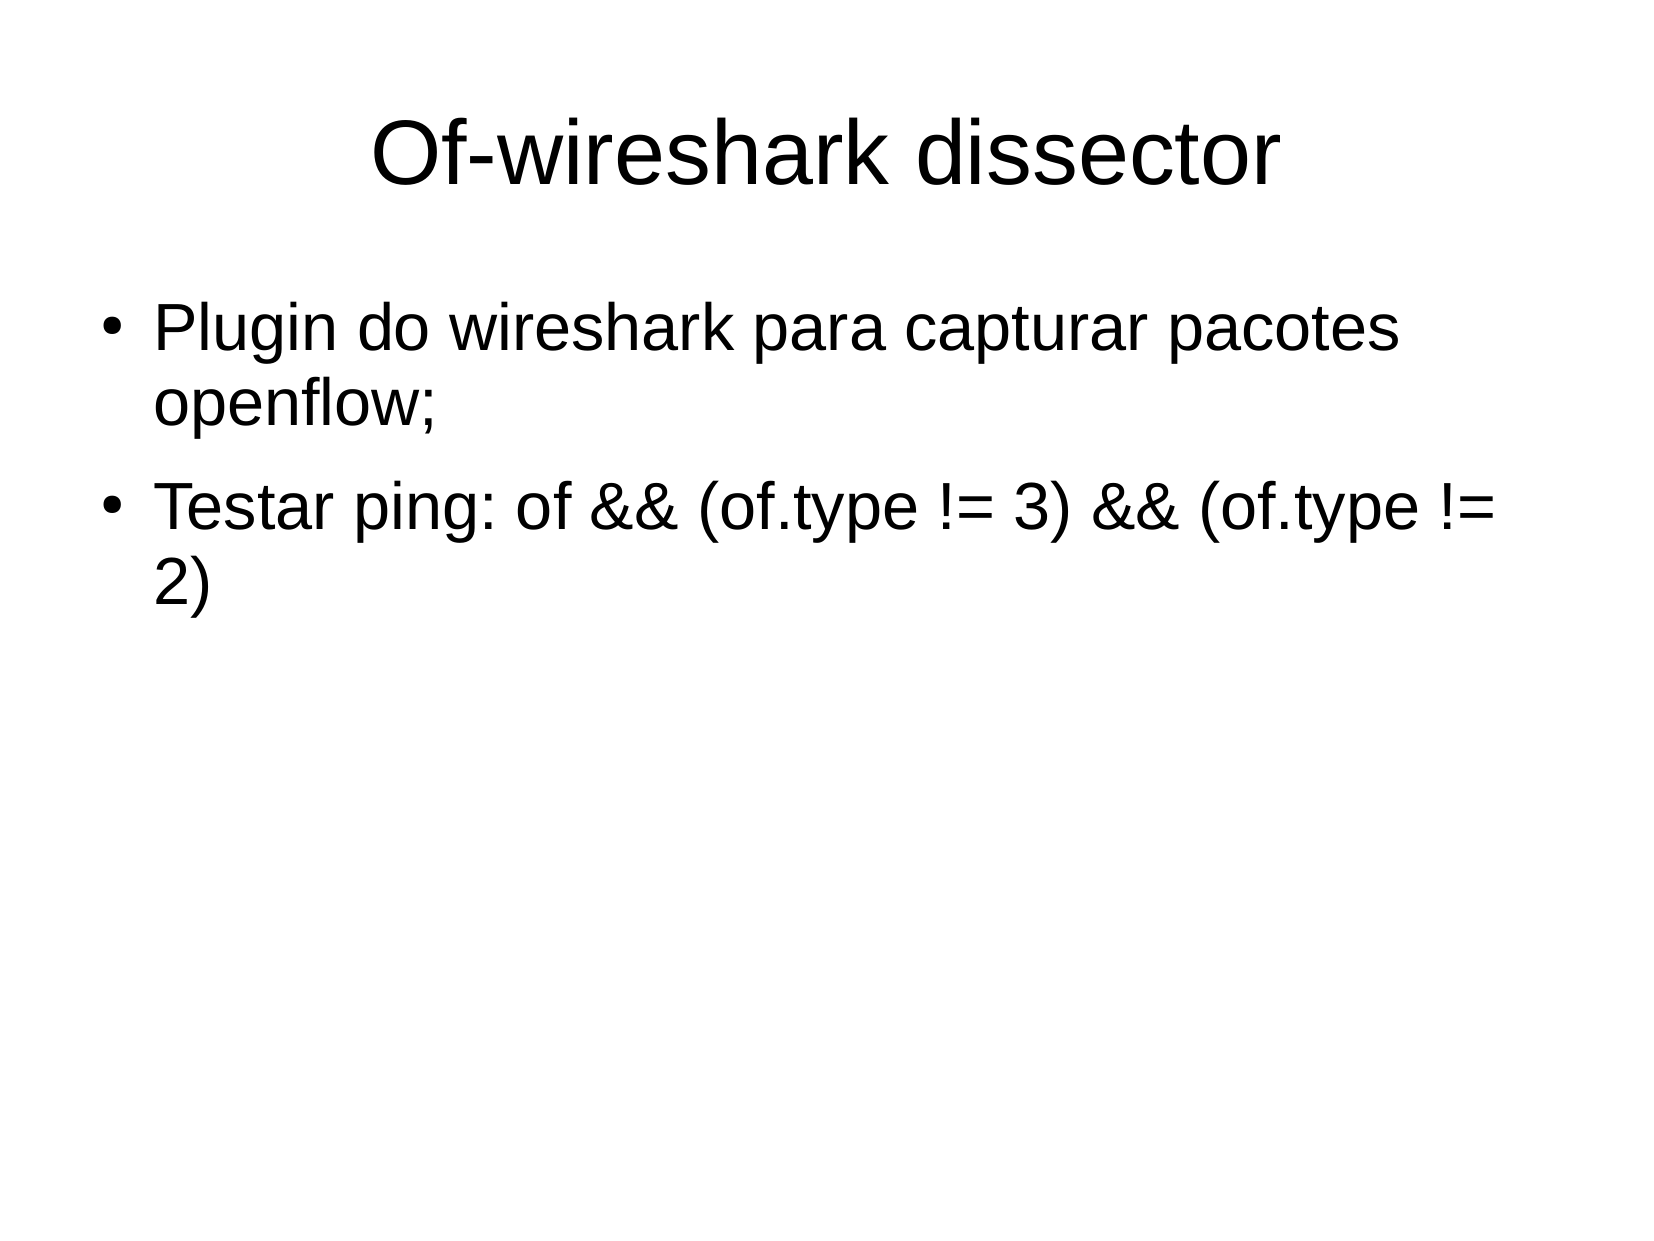

# Of-wireshark dissector
Plugin do wireshark para capturar pacotes openflow;
Testar ping: of && (of.type != 3) && (of.type != 2)